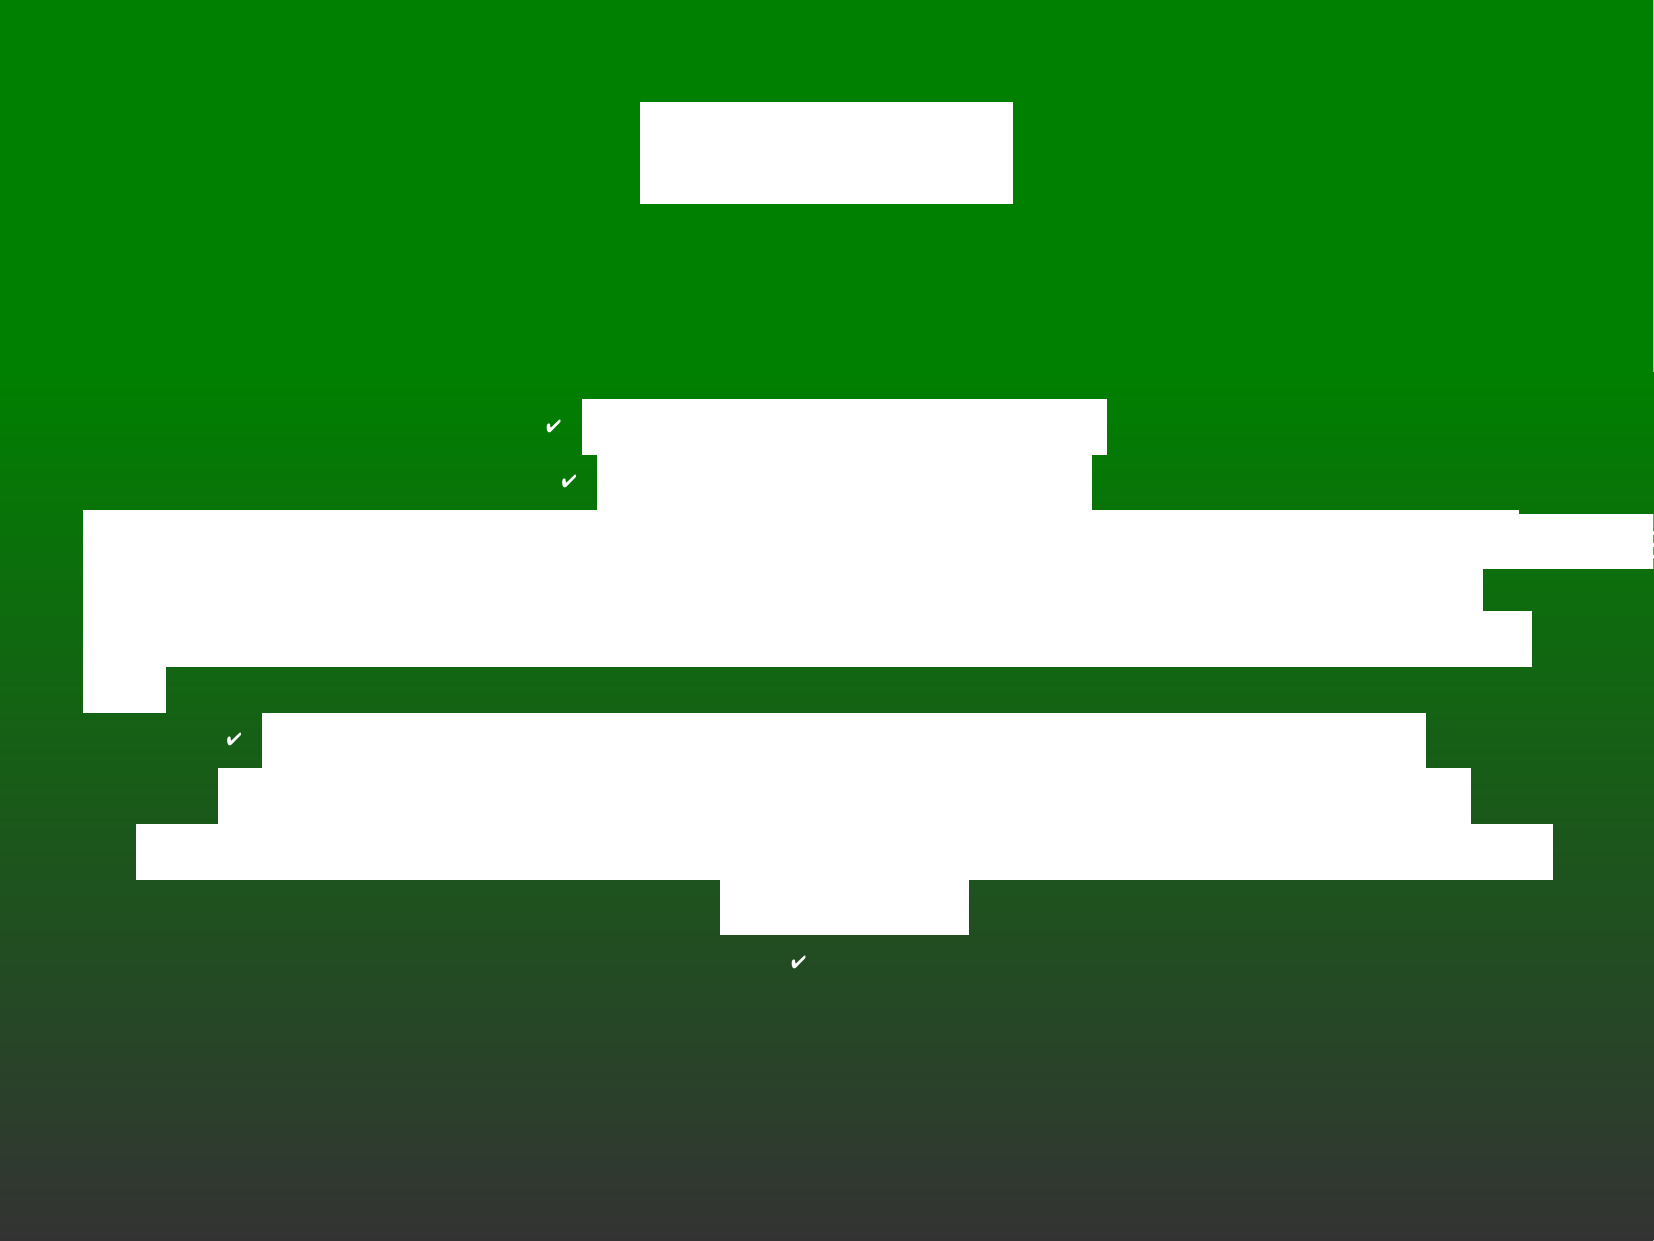

# Materiały
https://en.wikipedia.org/
https://pl.wikipedia.org
http://www.molexpn.com.pl/media/docs/prowadzenie-kabli-824e4629-e538-44dc-ad3e-2b786b9ca7d6.pdf
http://antenor.pol.lublin.pl/~dkus/download/pis/OkabStrukt_Normy.pdf
Krzysztof Pytel, Sylwia Osetek „PROJEKTOWANIE I WYKONYWANIE LOKALNEJ SIECI KOMPUTEROWEJ. PODRĘCZNIK DO NAUKI ZAWODU TECHNIK INFORMATYK”, WSiP 2013
http://www.molexpn.com.pl/media/docs/prowadzenie-kabli-824e4629-e538-44dc-ad3e-2b786b9ca7d6.pdf